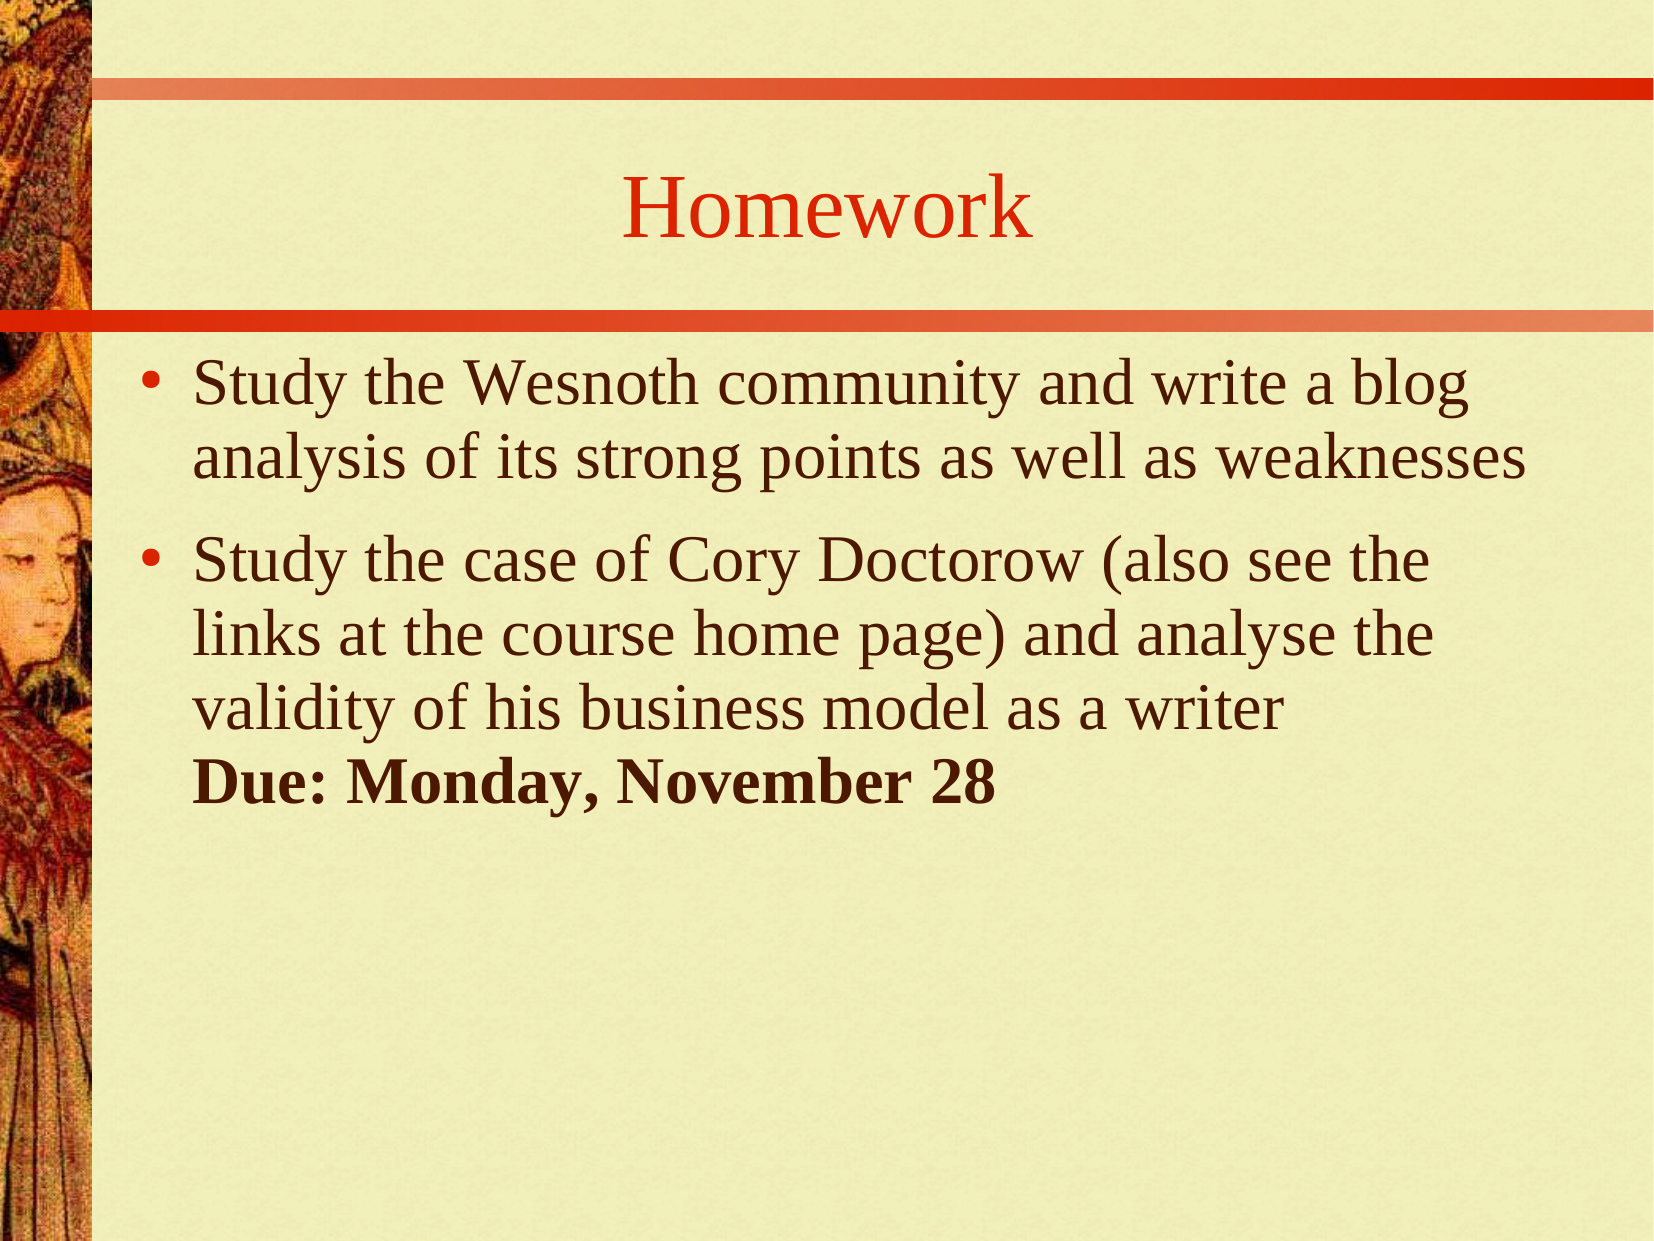

# Homework
Study the Wesnoth community and write a blog analysis of its strong points as well as weaknesses
Study the case of Cory Doctorow (also see the links at the course home page) and analyse the validity of his business model as a writer
Due: Monday, November 28